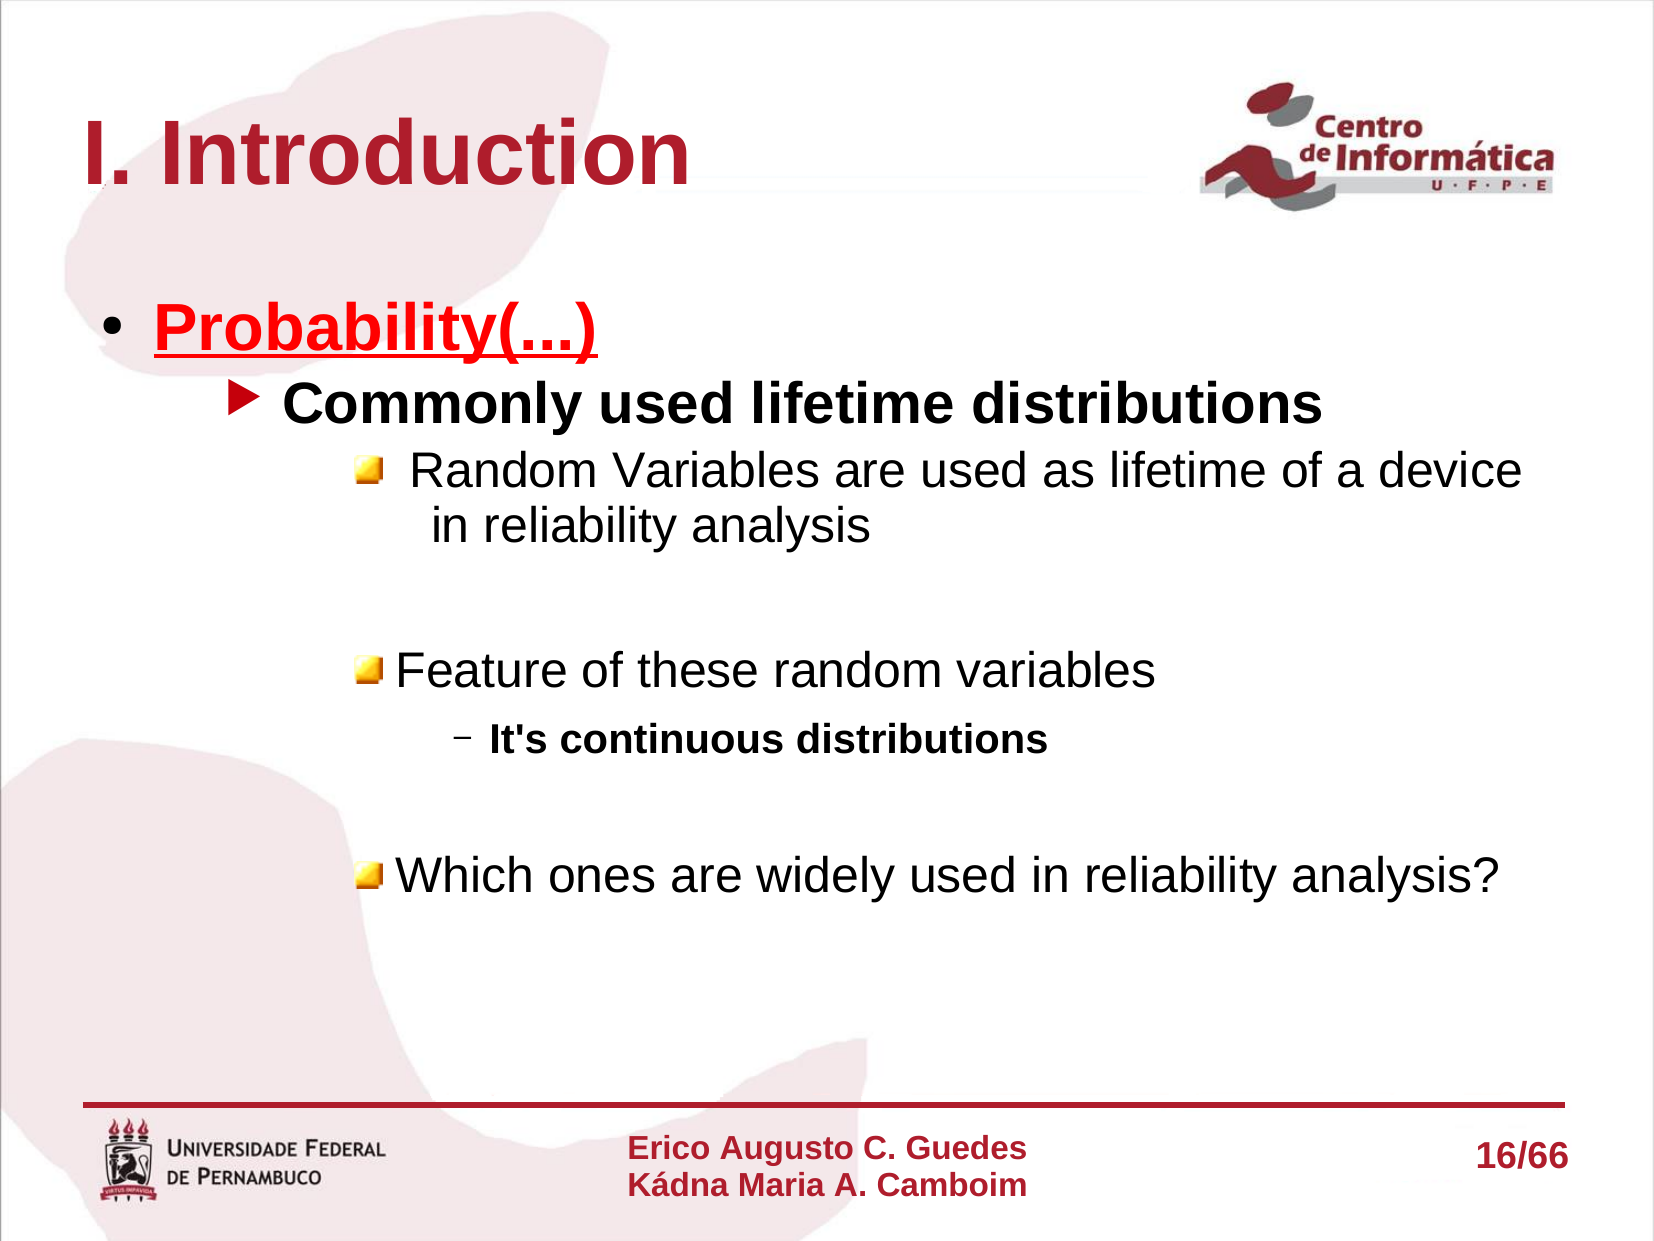

# I. Introduction
Probability(...)
 Commonly used lifetime distributions
 Random Variables are used as lifetime of a device in reliability analysis
Feature of these random variables
It's continuous distributions
Which ones are widely used in reliability analysis?